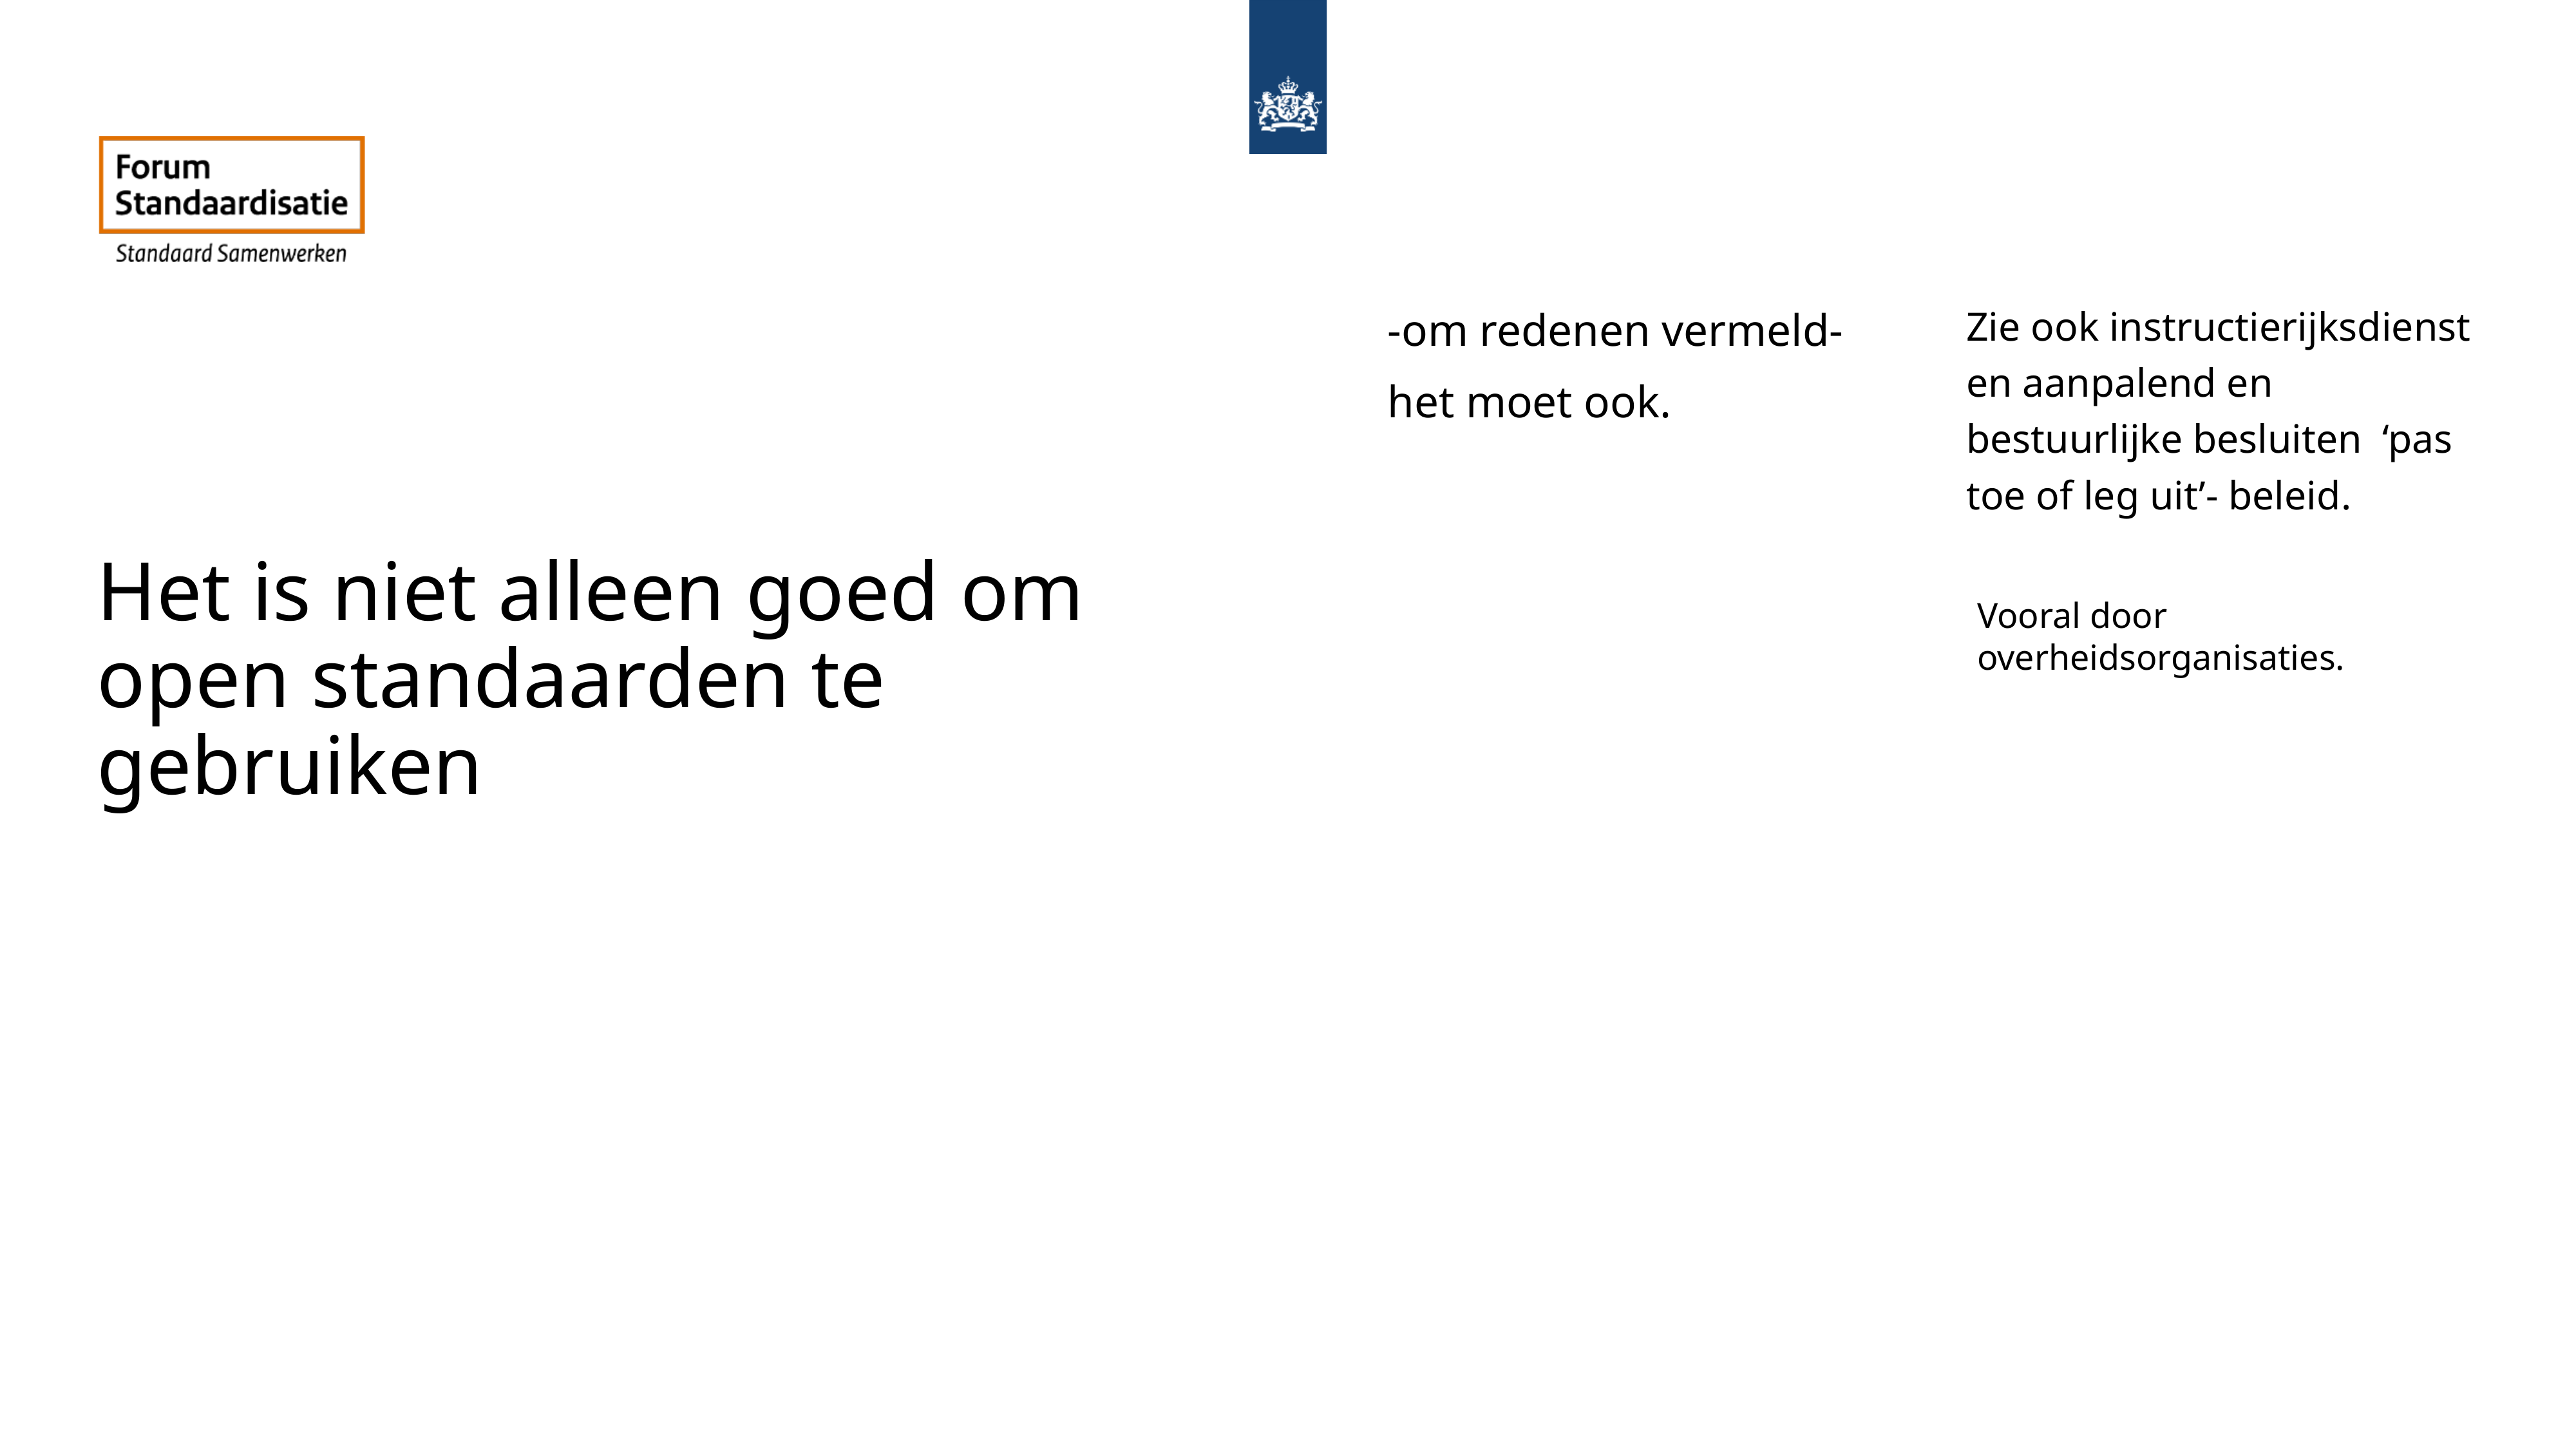

# -om redenen vermeld-
het moet ook.
Zie ook instructierijksdienst en aanpalend en bestuurlijke besluiten ‘pas toe of leg uit’- beleid.
Het is niet alleen goed om open standaarden te gebruiken
Vooral door overheidsorganisaties.